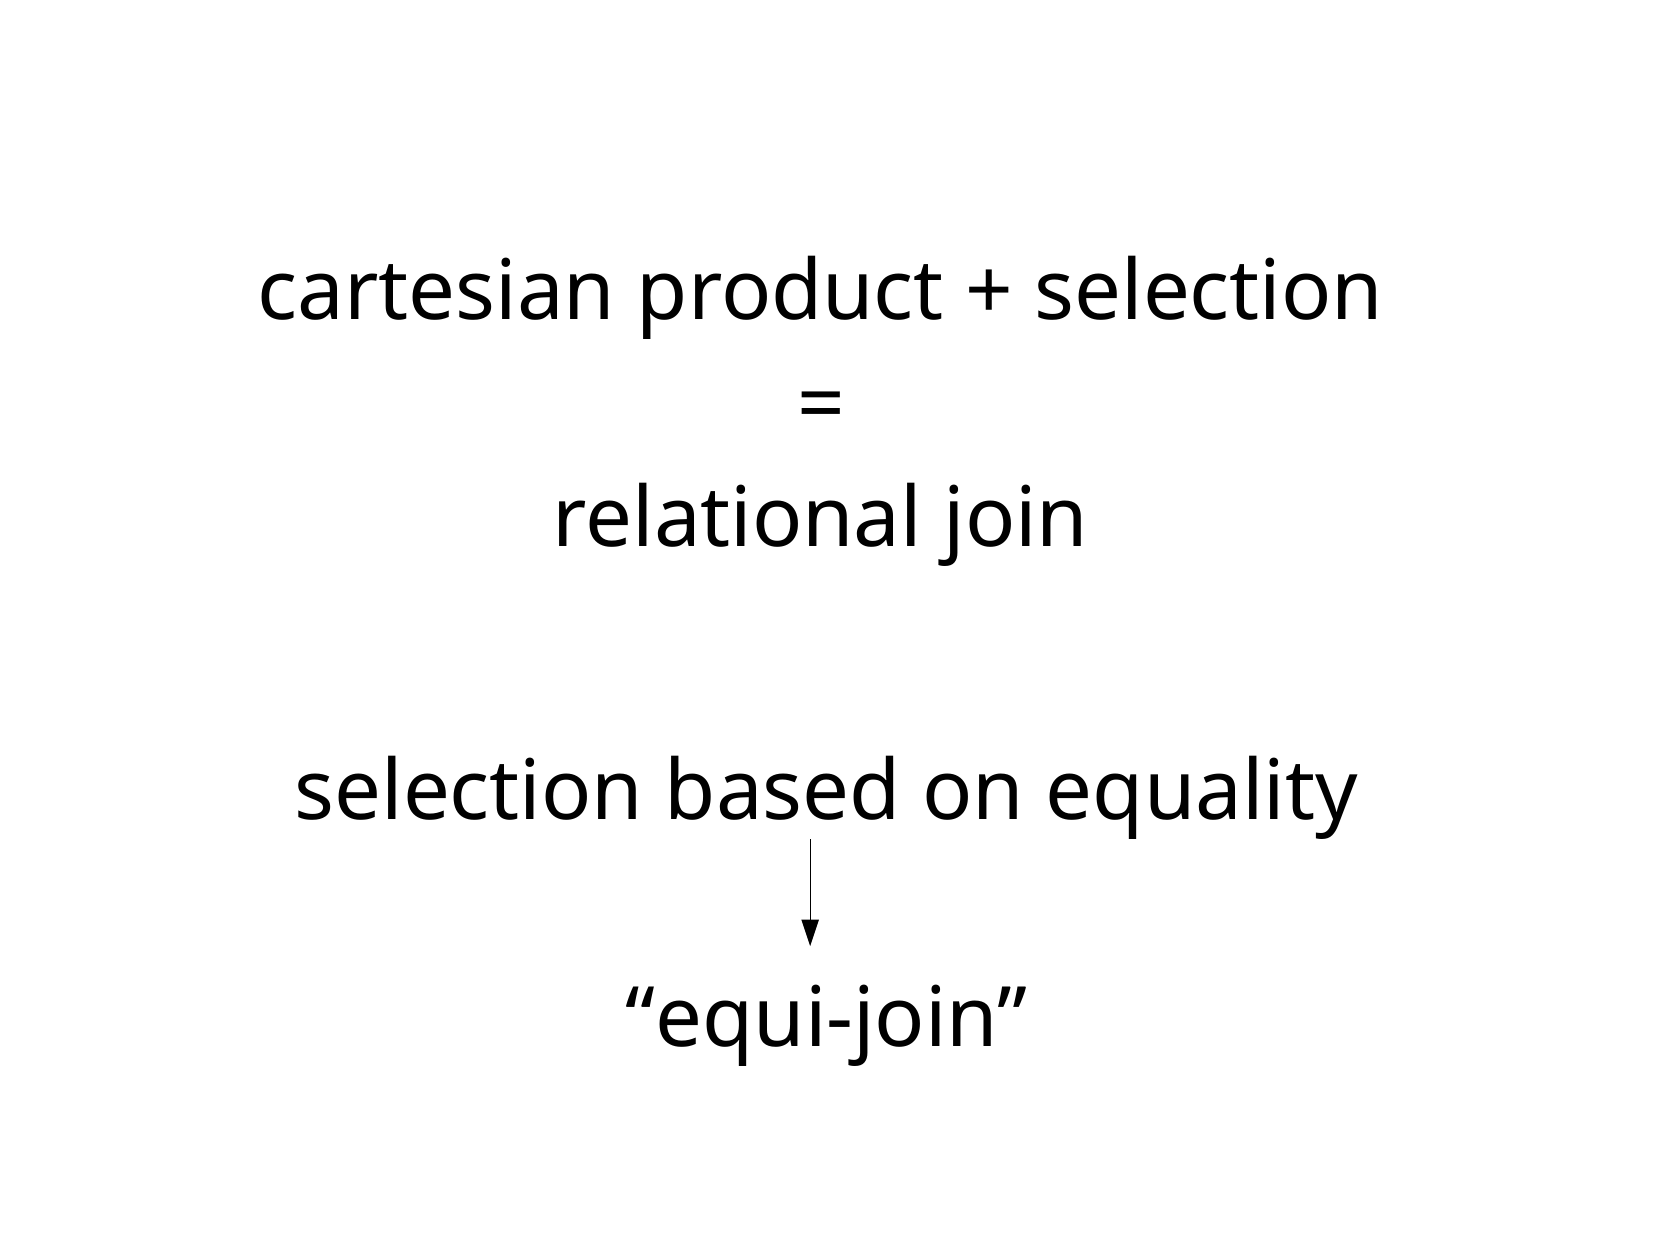

# cartesian product + selection
=
relational join
selection based on equality
“equi-join”